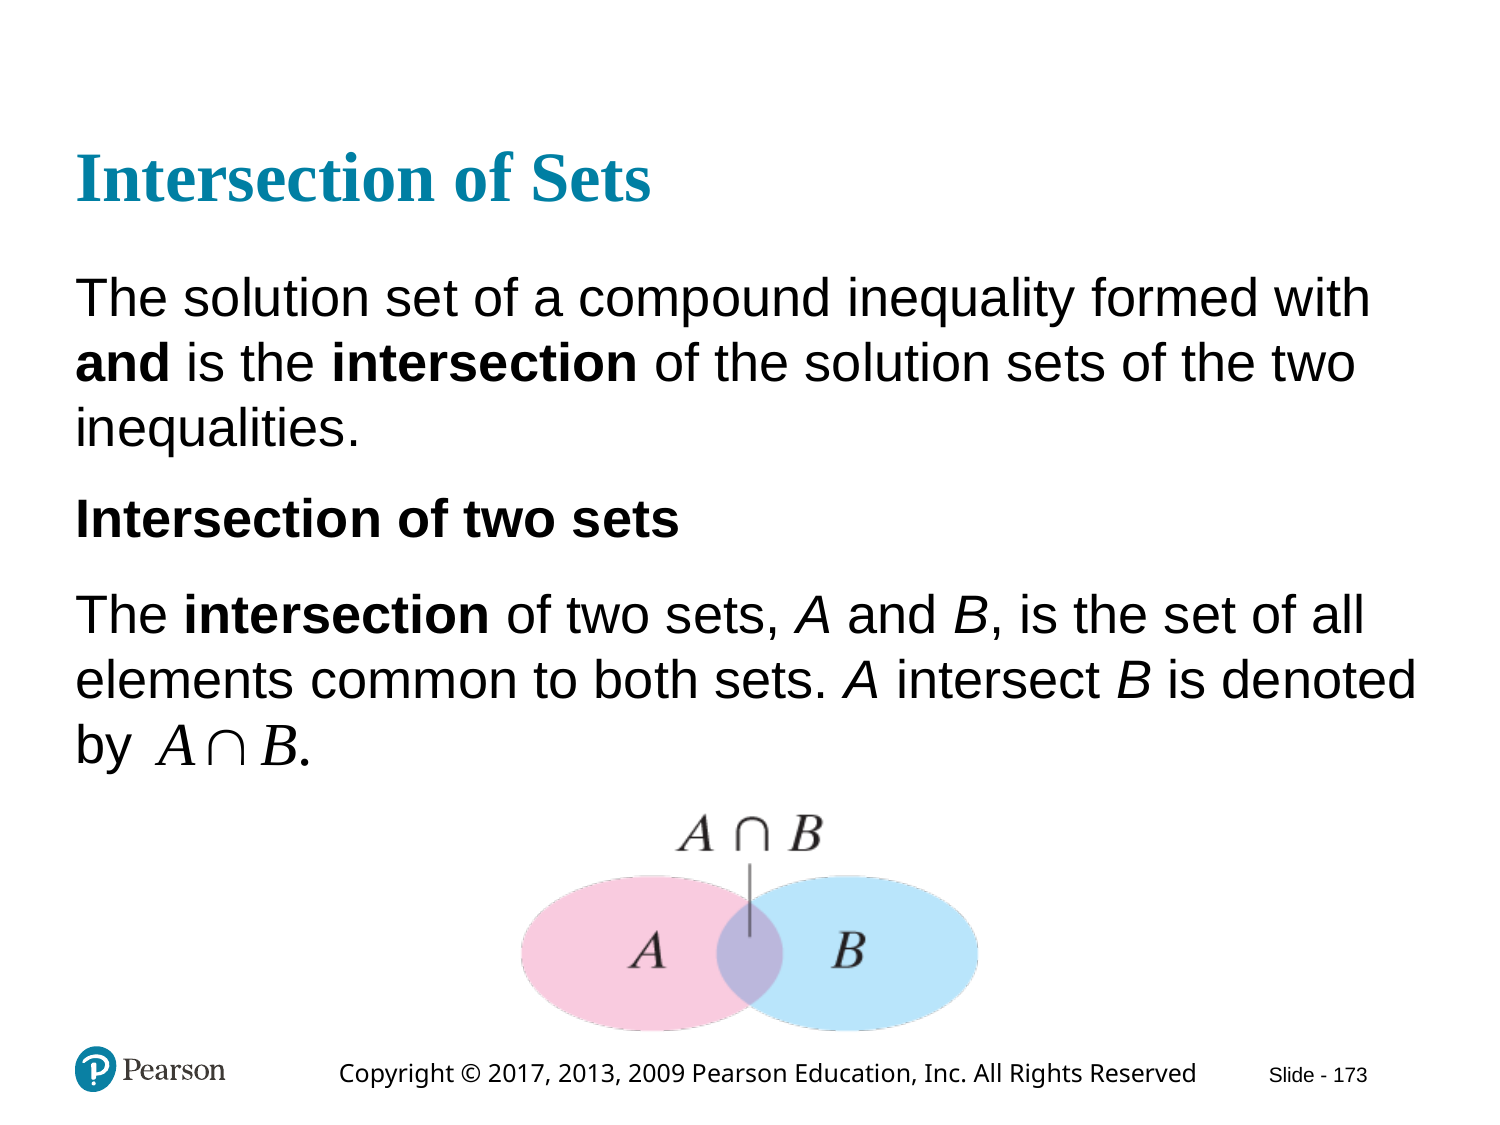

# Intersection of Sets
The solution set of a compound inequality formed with and is the intersection of the solution sets of the two inequalities.
Intersection of two sets
The intersection of two sets, A and B, is the set of all elements common to both sets. A intersect B is denoted by